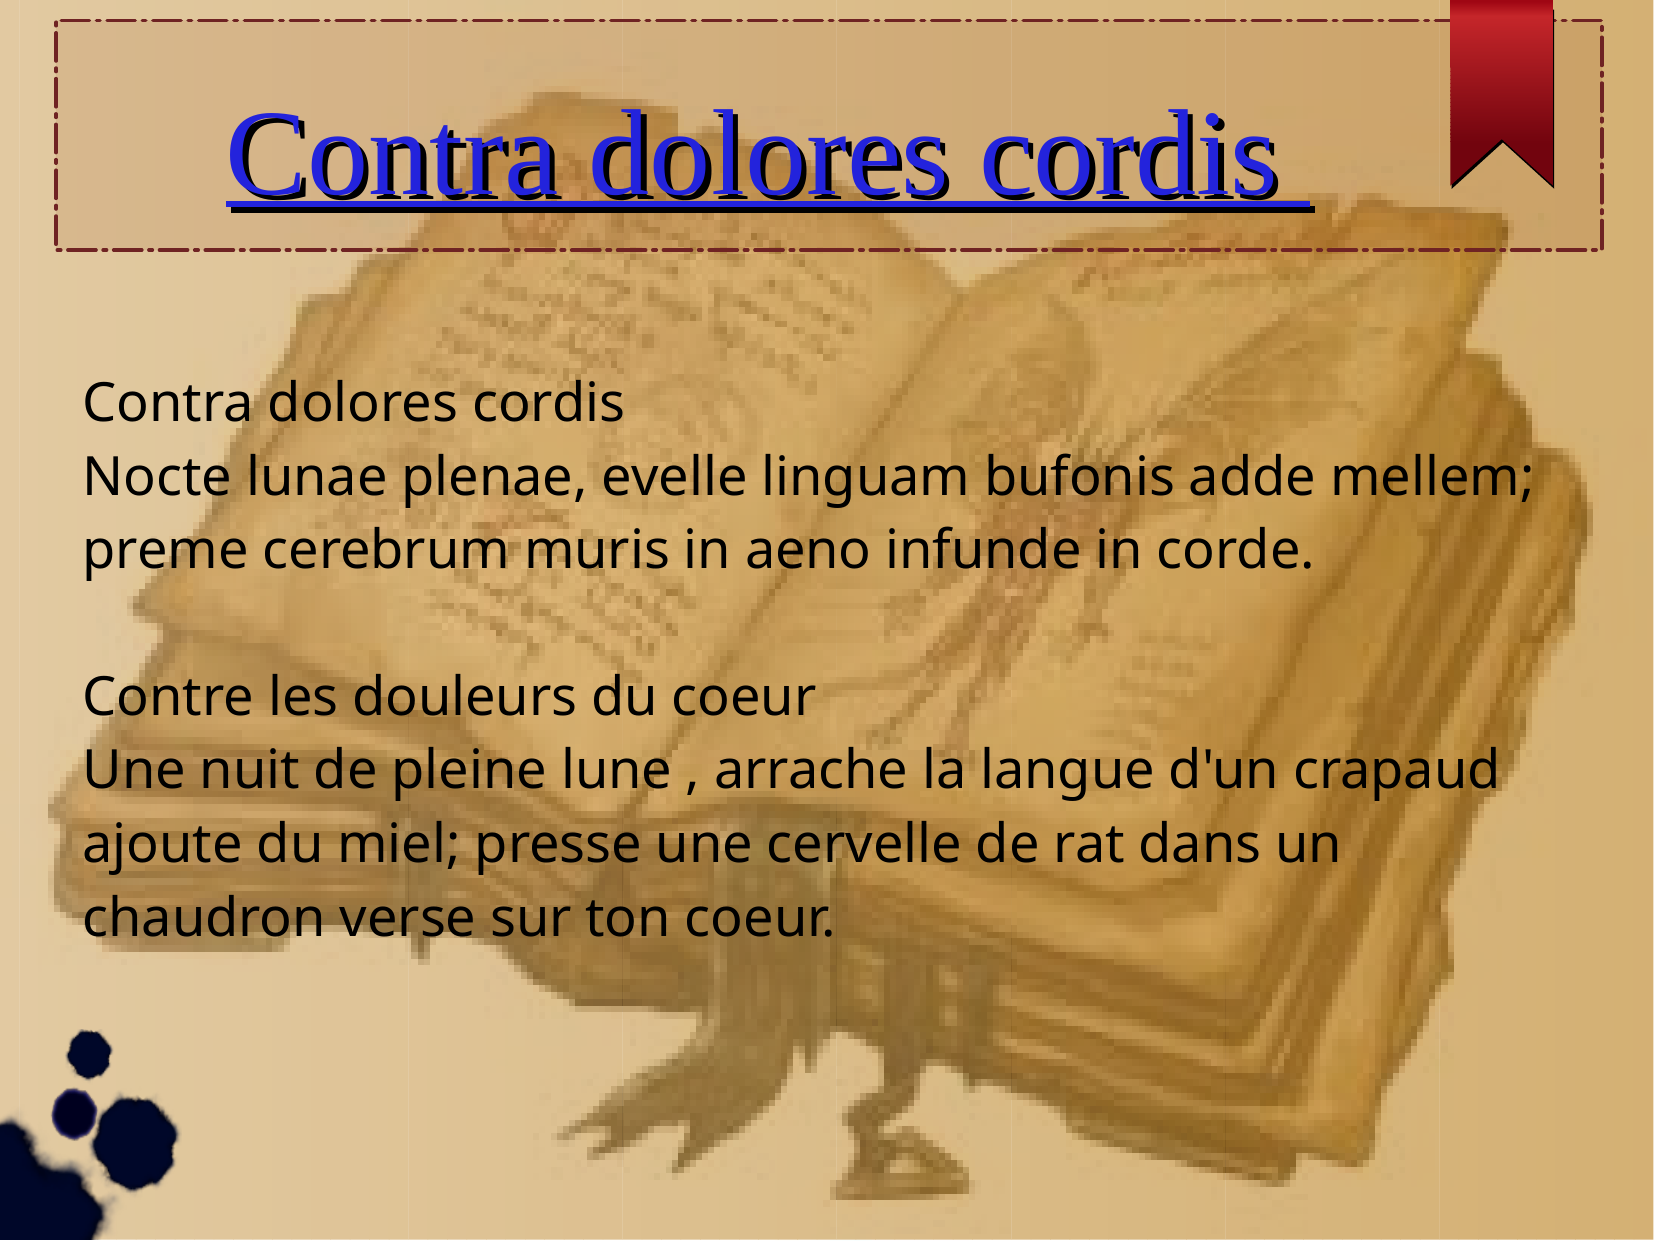

# Contra dolores cordis
Contra dolores cordis
Nocte lunae plenae, evelle linguam bufonis adde mellem; preme cerebrum muris in aeno infunde in corde.
Contre les douleurs du coeur
Une nuit de pleine lune , arrache la langue d'un crapaud ajoute du miel; presse une cervelle de rat dans un chaudron verse sur ton coeur.